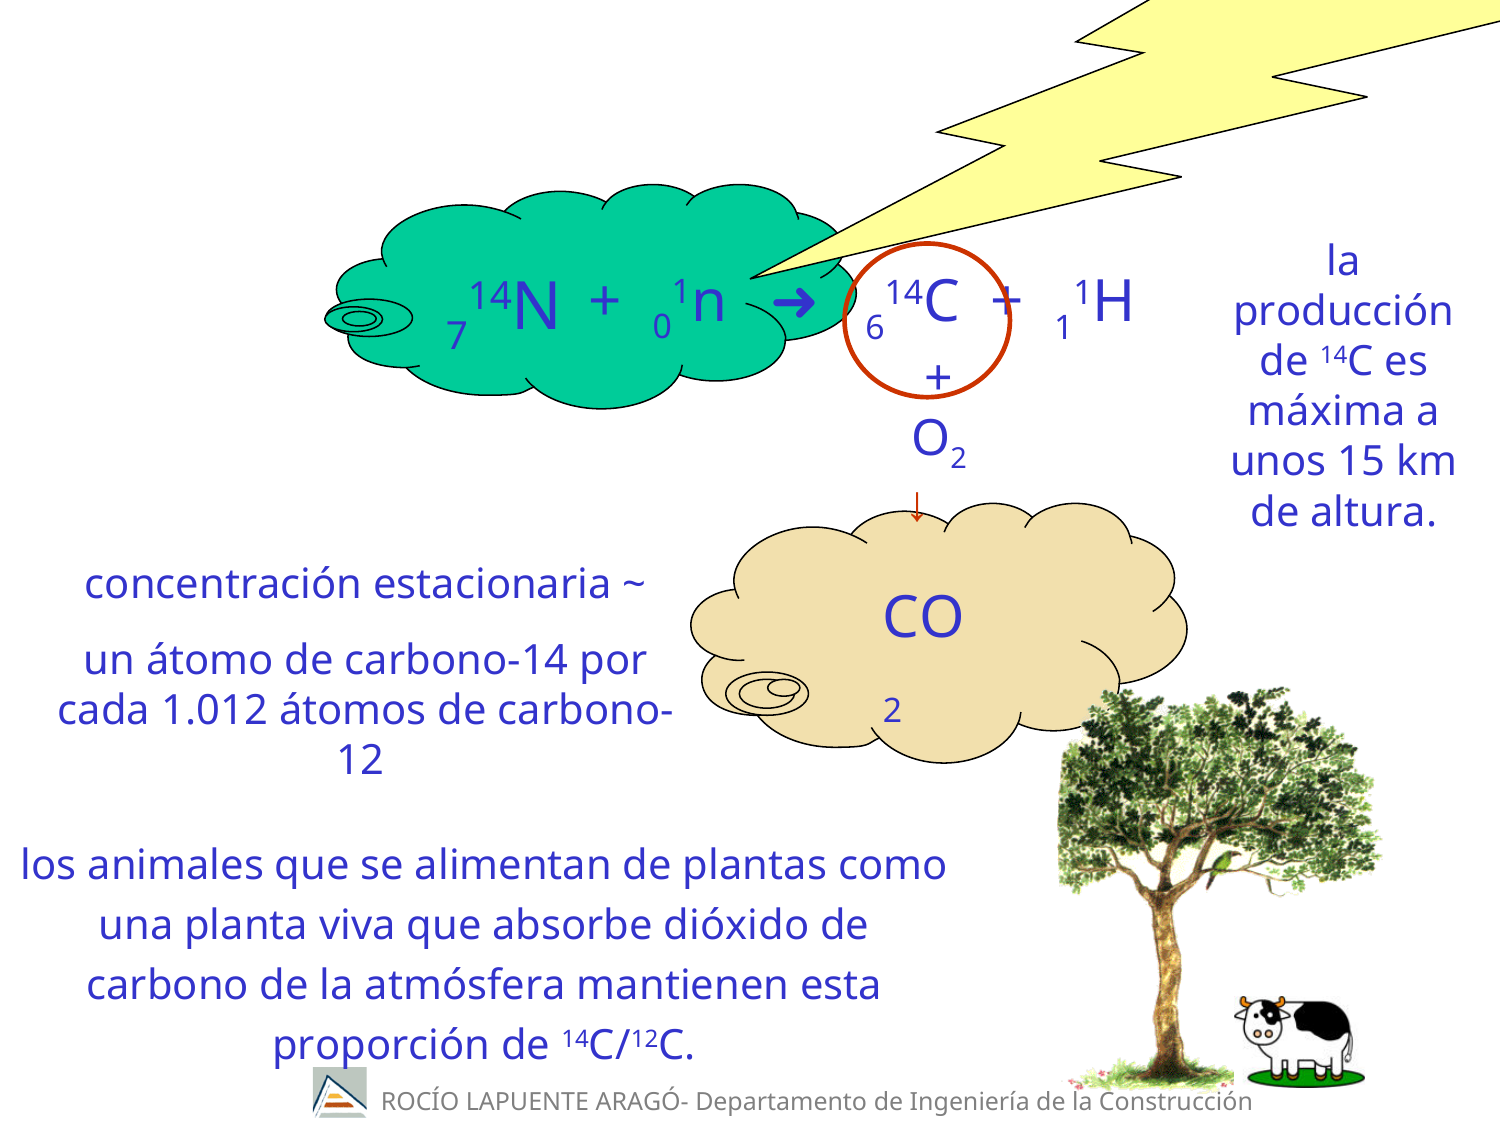

la producción de 14C es máxima a unos 15 km de altura.
714N
+  01n
➜   614C  +  11H
+ O2
→
concentración estacionaria ~
un átomo de carbono-14 por cada 1.012 átomos de carbono-12
CO2
los animales que se alimentan de plantas como una planta viva que absorbe dióxido de carbono de la atmósfera mantienen esta proporción de 14C/12C.